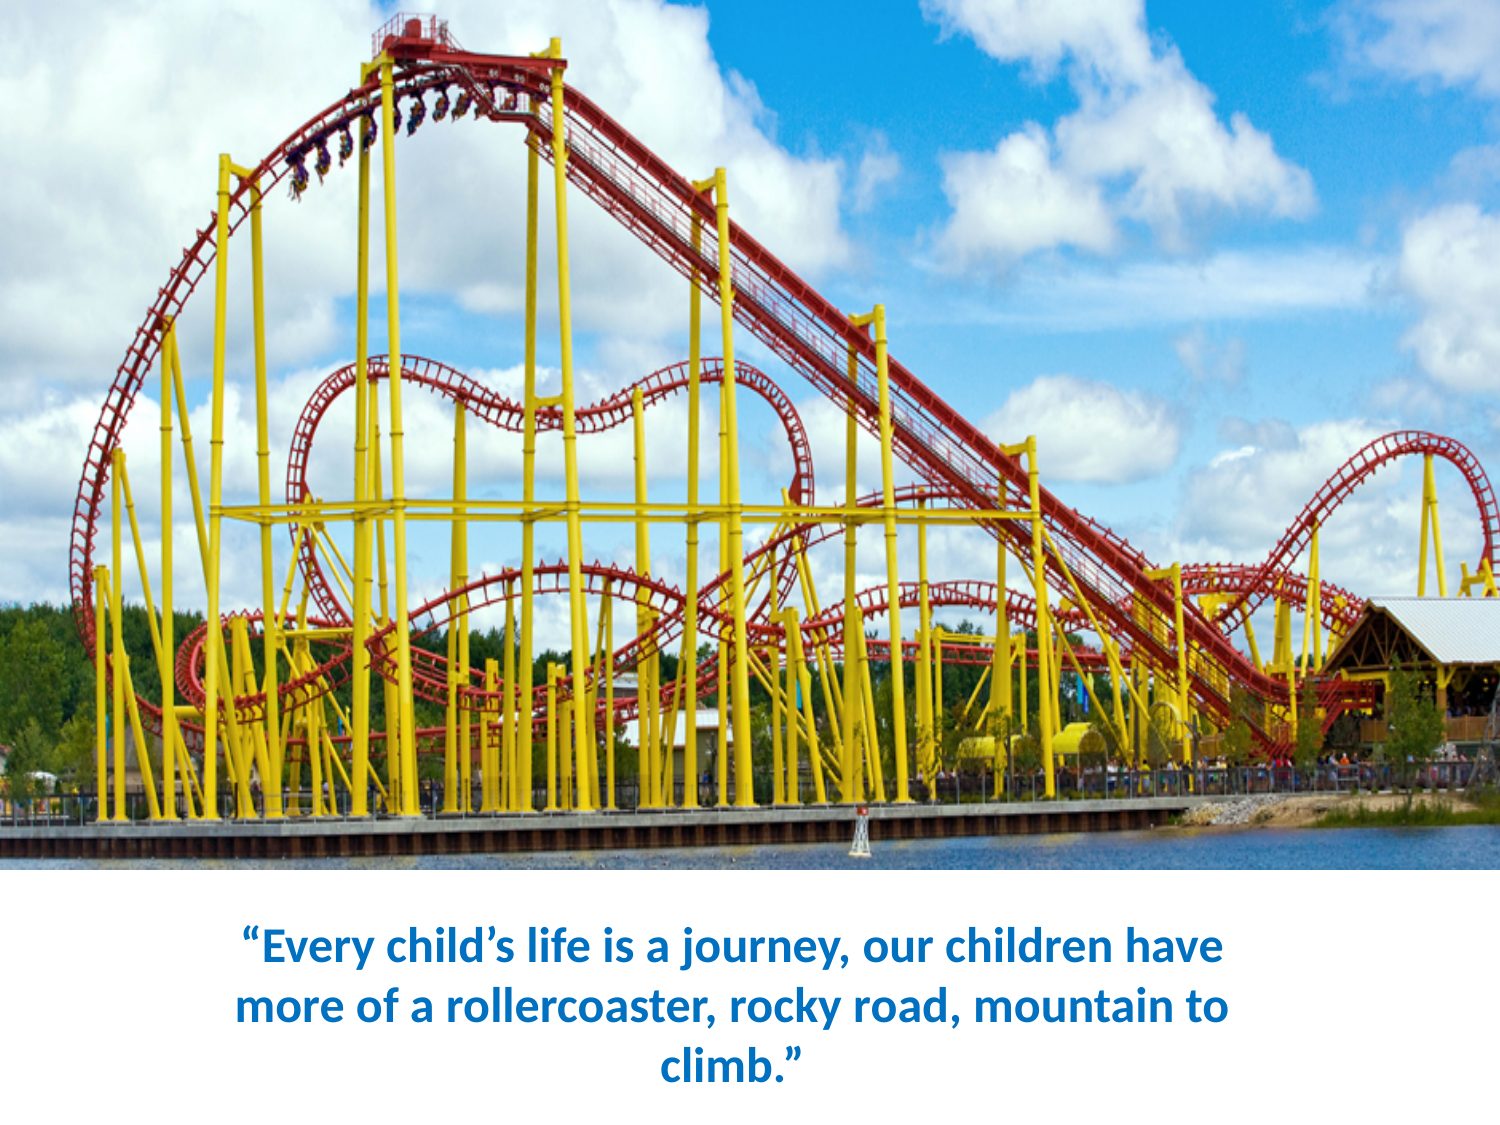

#
“Every child’s life is a journey, our children have more of a rollercoaster, rocky road, mountain to climb.”